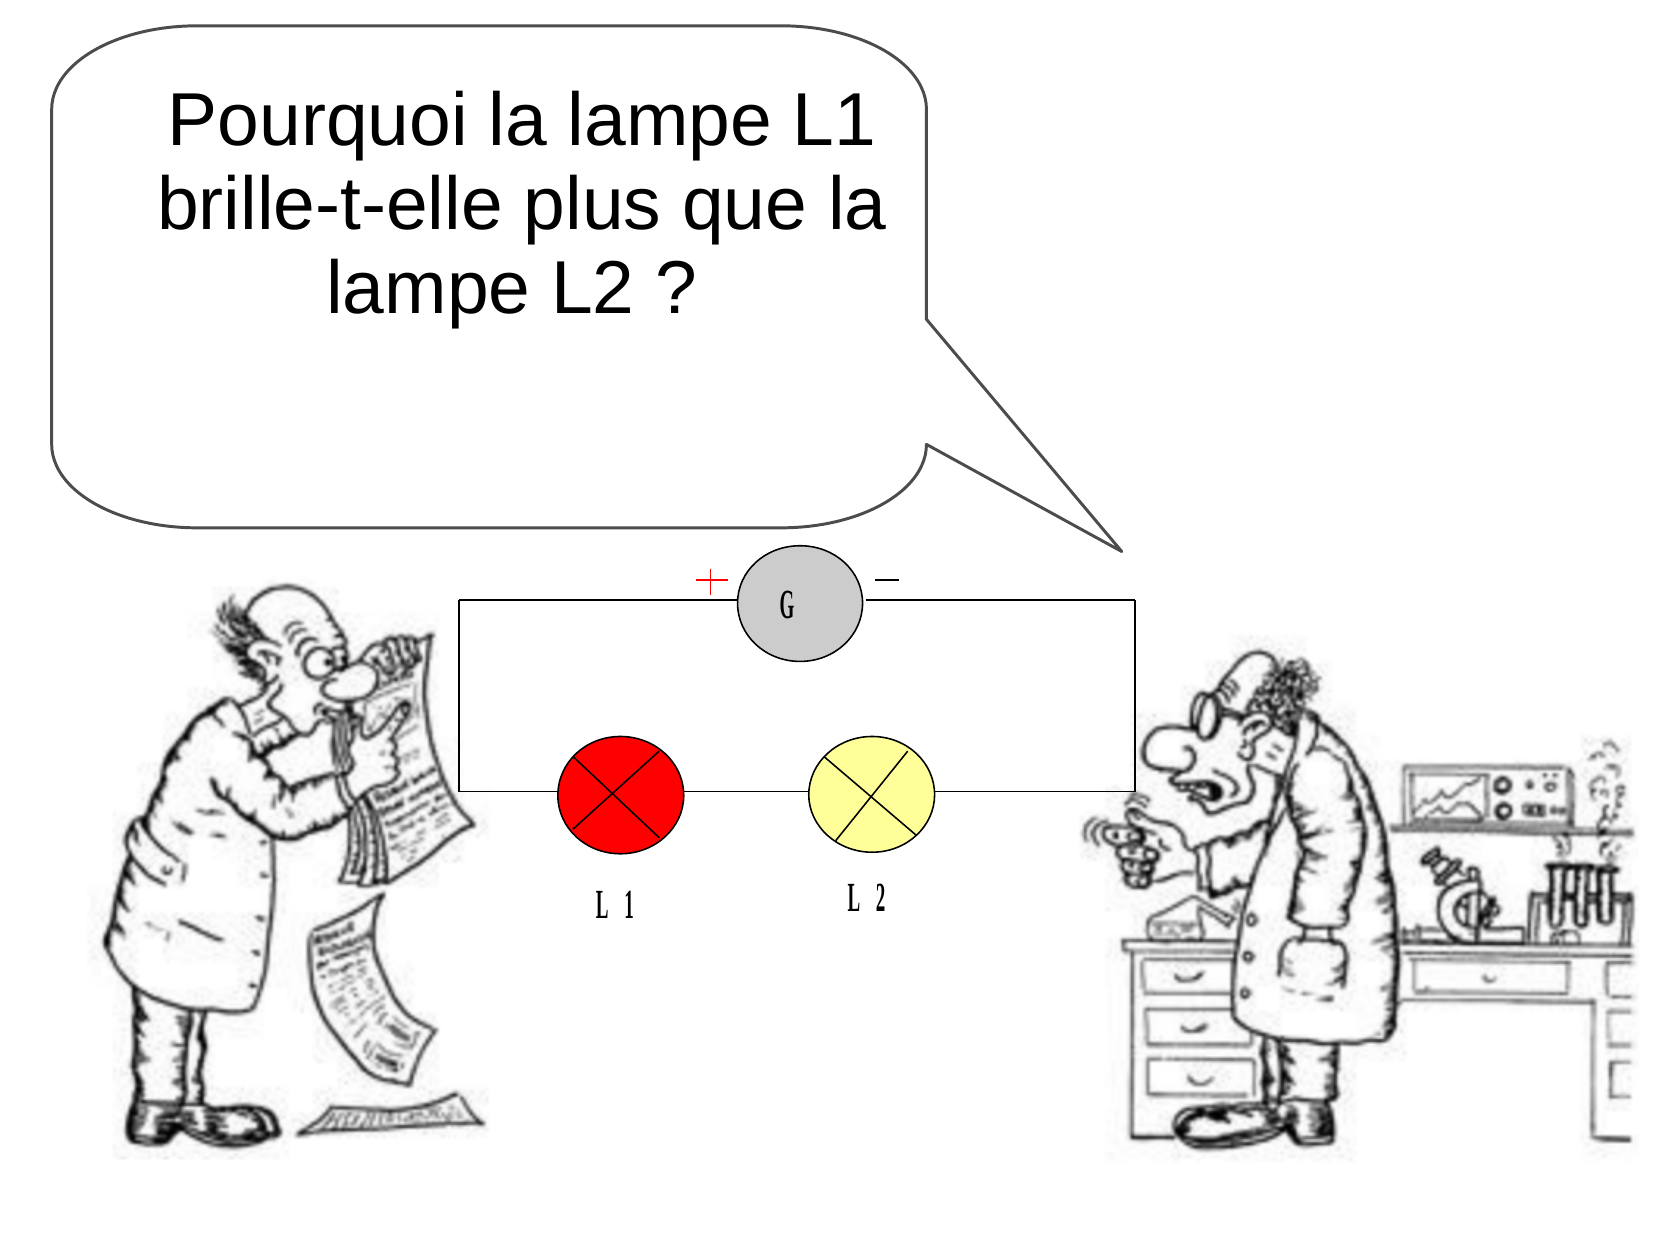

Pourquoi la lampe L1 brille-t-elle plus que la lampe L2 ?